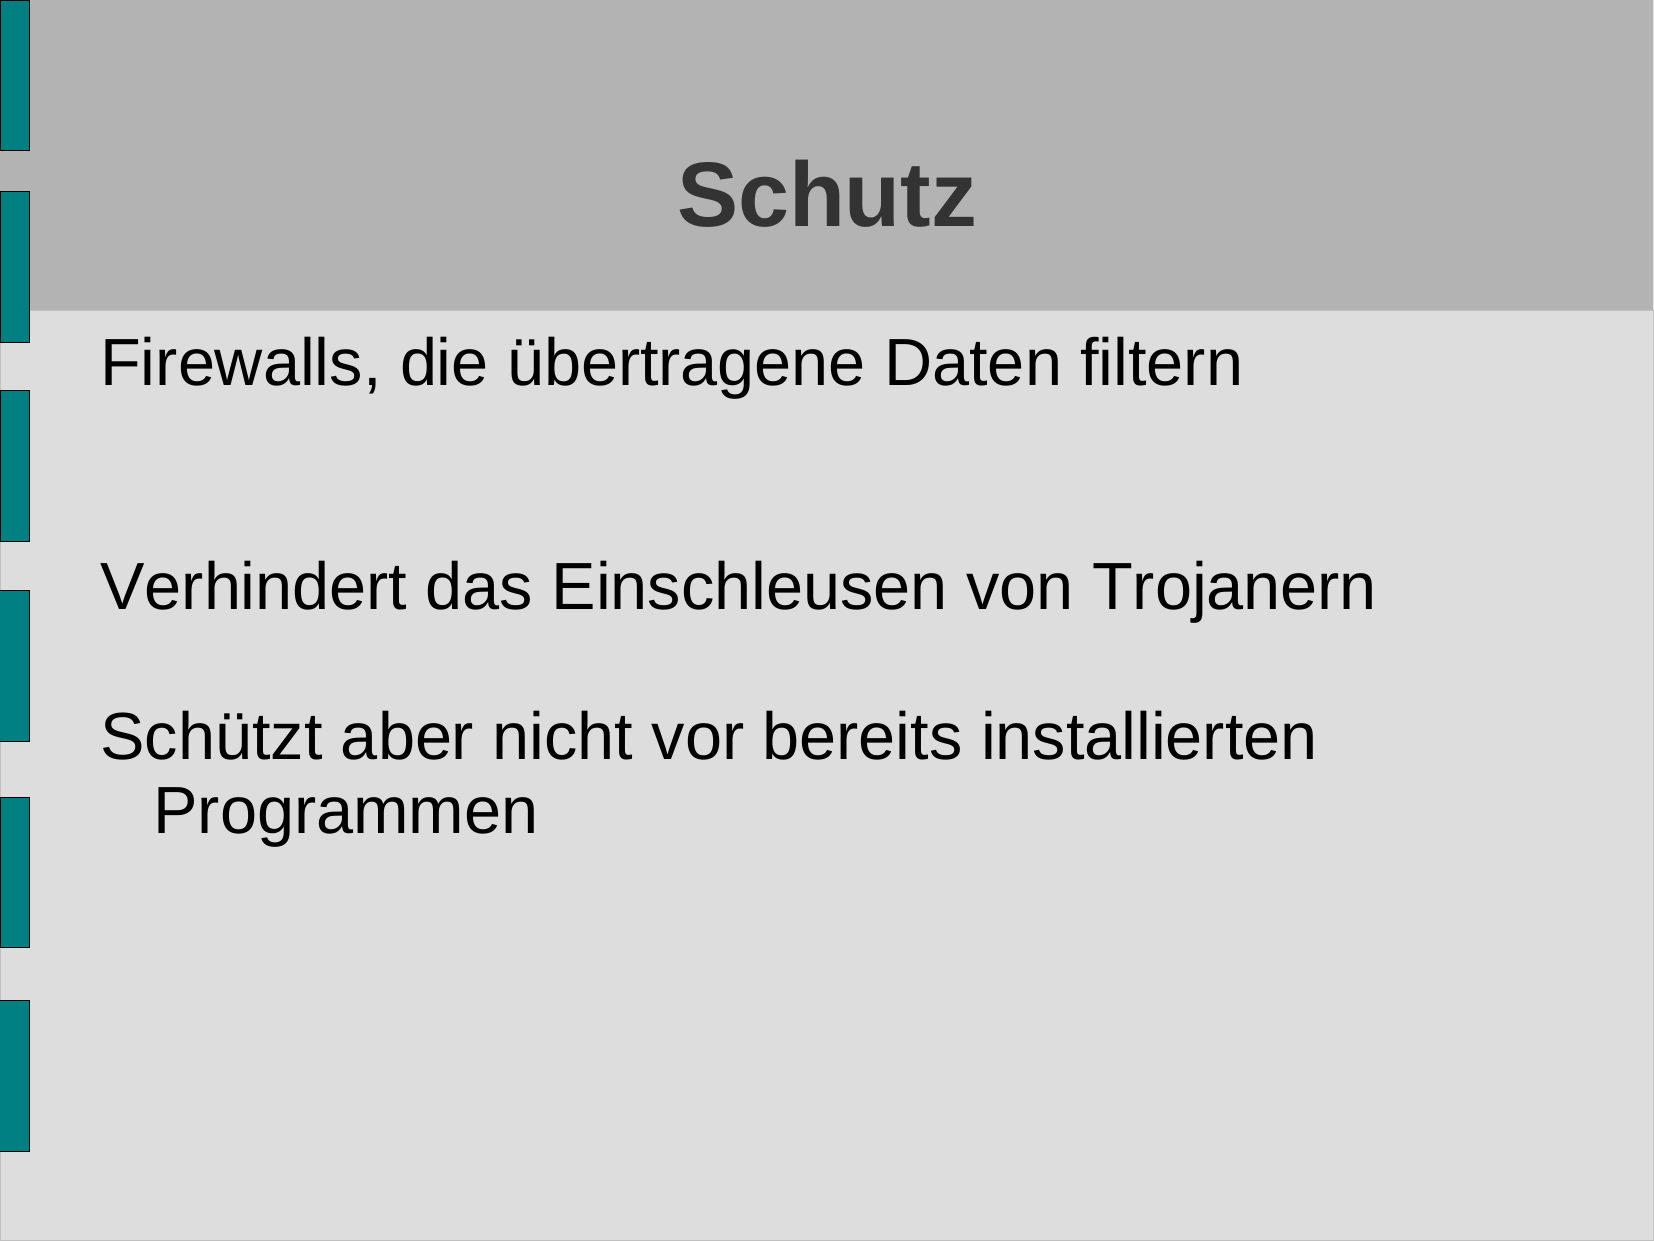

# Schutz
Firewalls, die übertragene Daten filtern
Verhindert das Einschleusen von Trojanern
Schützt aber nicht vor bereits installierten Programmen